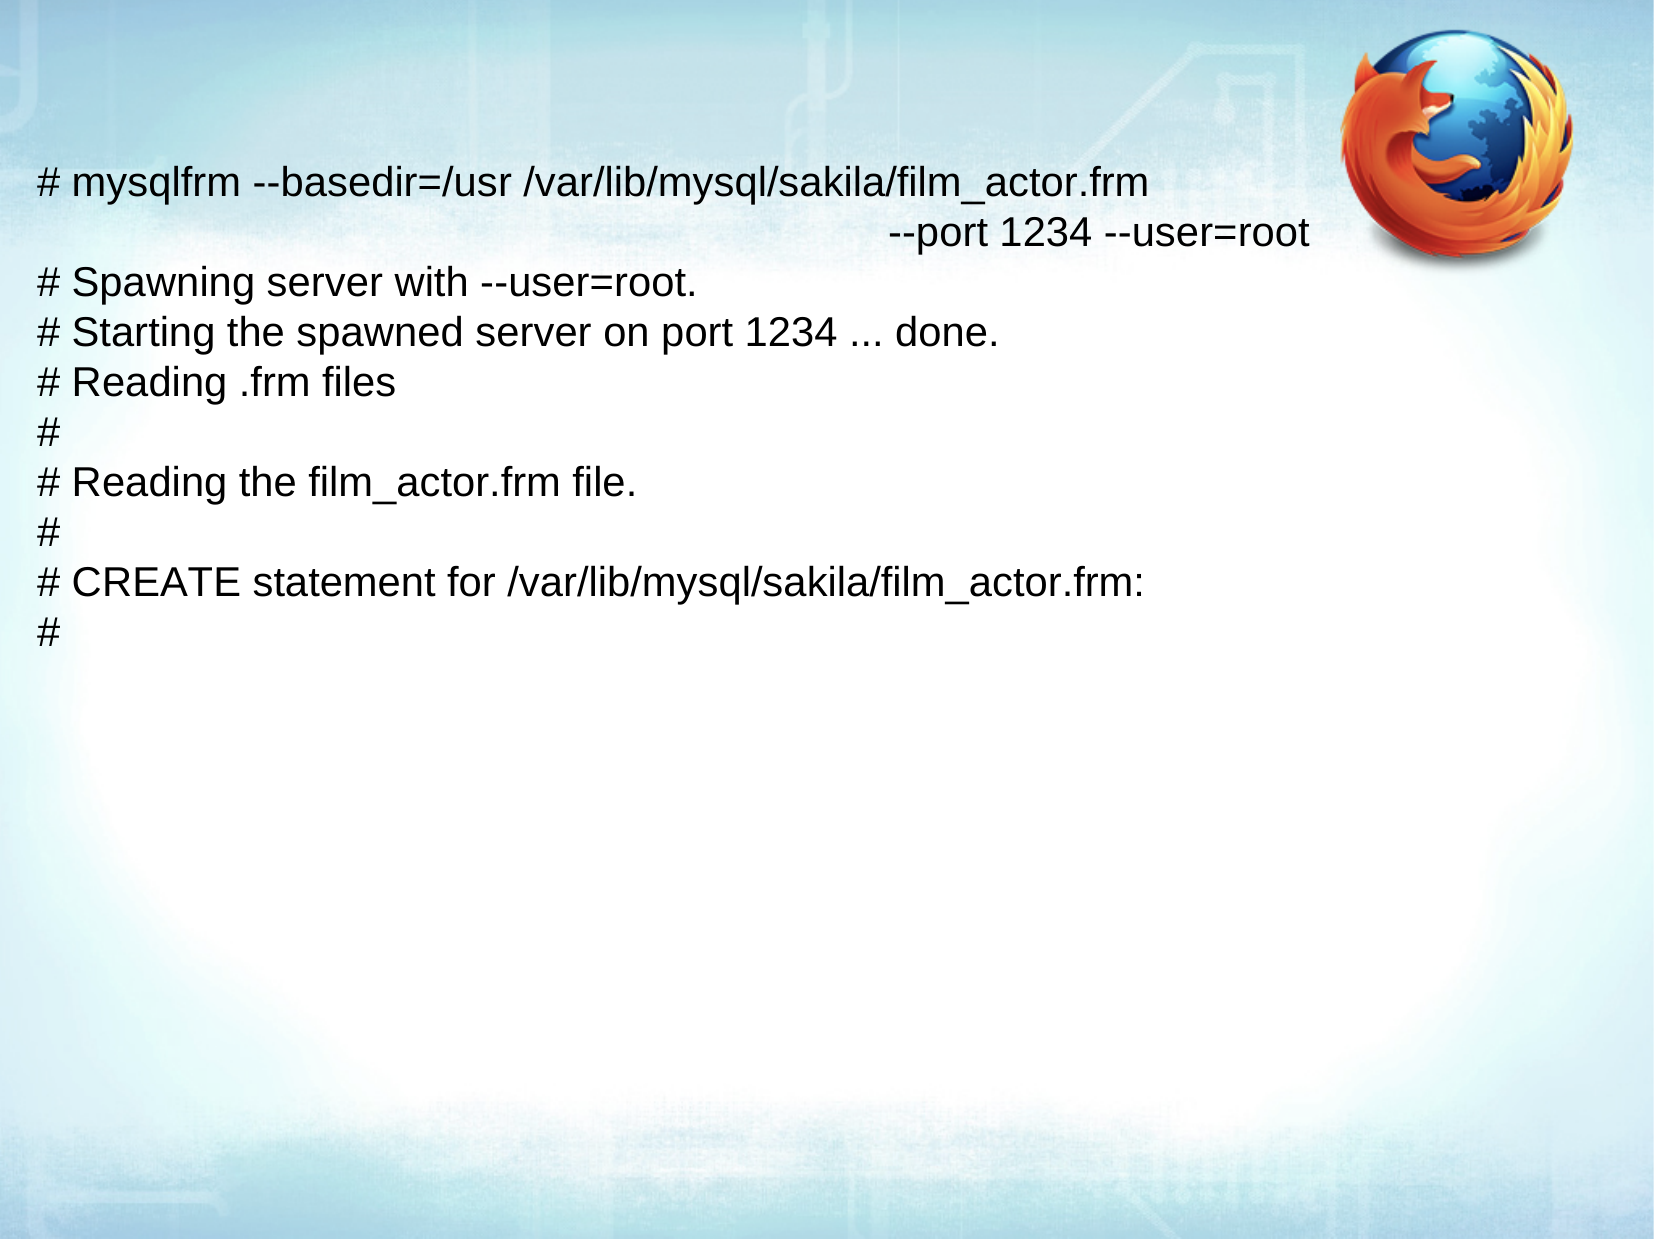

# # mysqlfrm --basedir=/usr /var/lib/mysql/sakila/film_actor.frm
 --port 1234 --user=root
# Spawning server with --user=root.
# Starting the spawned server on port 1234 ... done.
# Reading .frm files
#
# Reading the film_actor.frm file.
#
# CREATE statement for /var/lib/mysql/sakila/film_actor.frm:
#